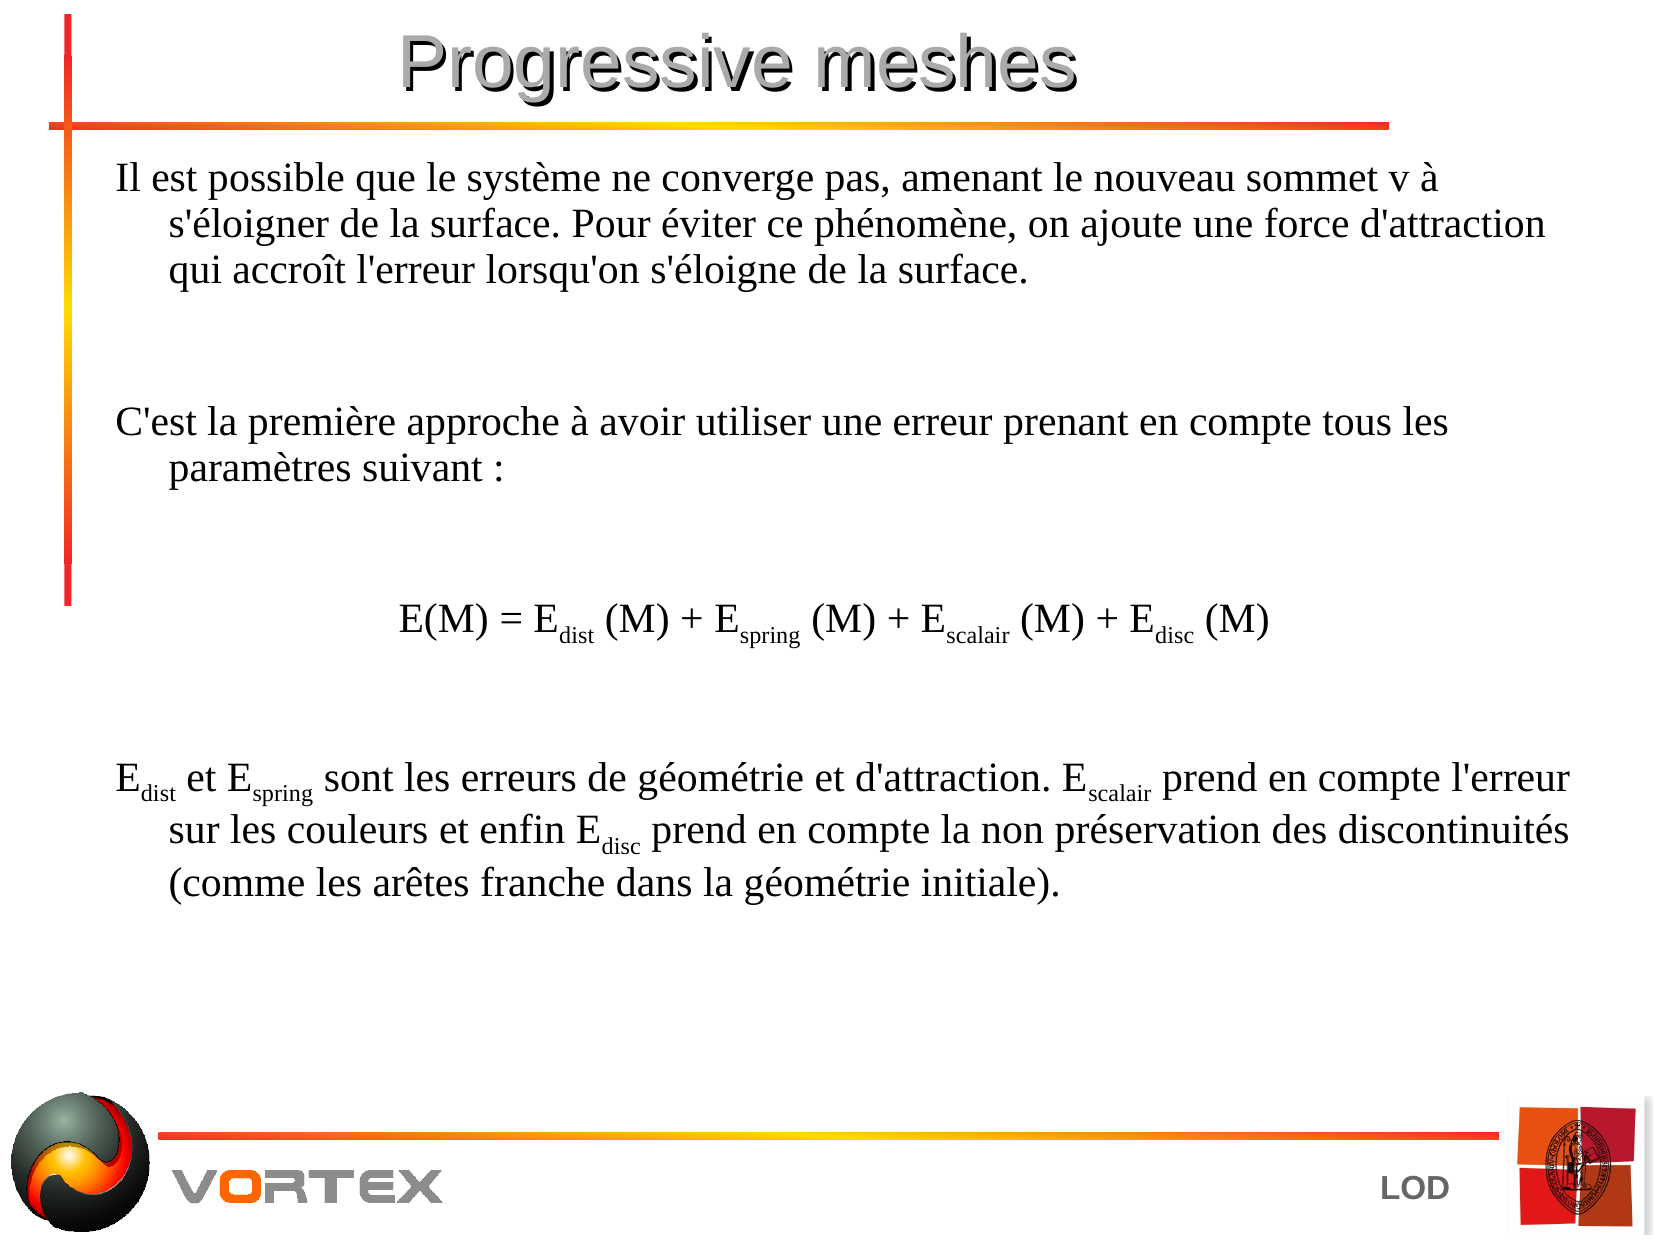

# Progressive meshes
Il est possible que le système ne converge pas, amenant le nouveau sommet v à s'éloigner de la surface. Pour éviter ce phénomène, on ajoute une force d'attraction qui accroît l'erreur lorsqu'on s'éloigne de la surface.
C'est la première approche à avoir utiliser une erreur prenant en compte tous les paramètres suivant :
E(M) = Edist (M) + Espring (M) + Escalair (M) + Edisc (M)
Edist et Espring sont les erreurs de géométrie et d'attraction. Escalair prend en compte l'erreur sur les couleurs et enfin Edisc prend en compte la non préservation des discontinuités (comme les arêtes franche dans la géométrie initiale).